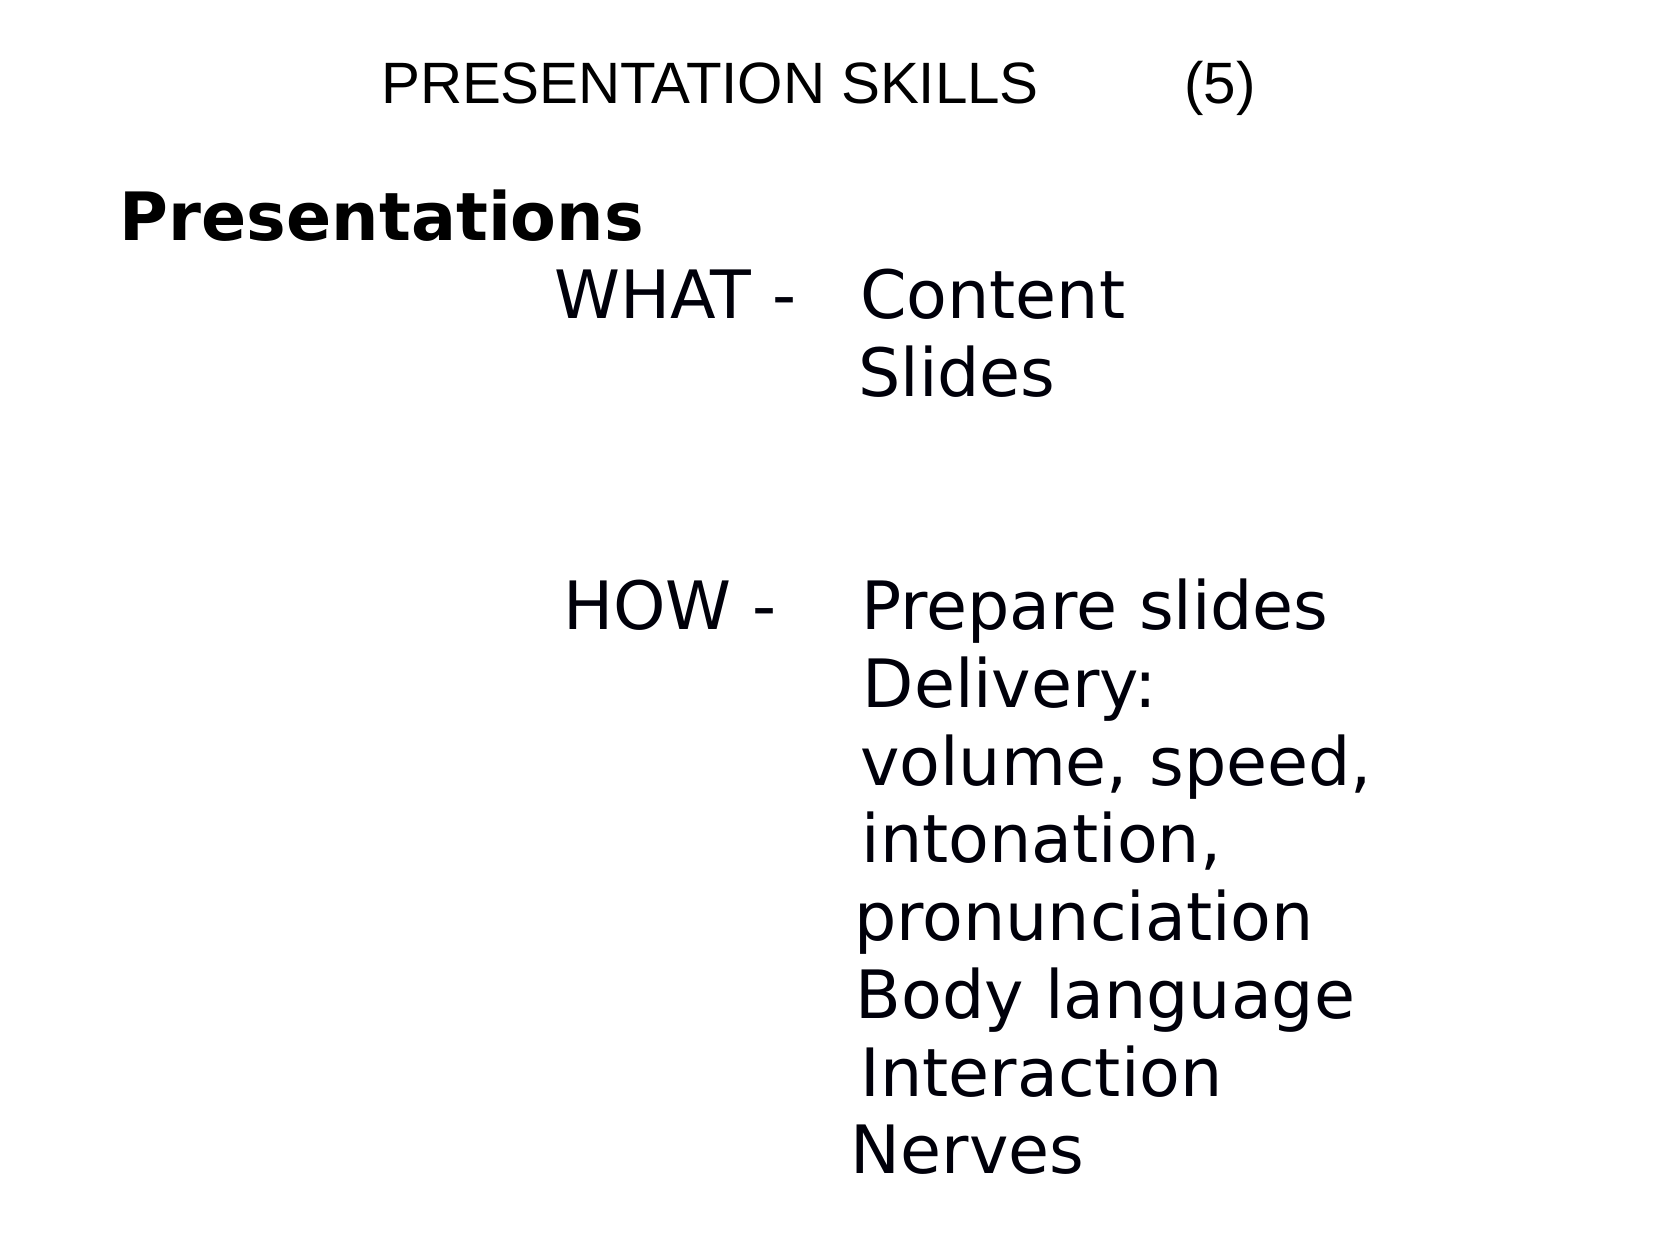

# PRESENTATION SKILLS (5)
Presentations
WHAT - Content
 Slides
 HOW - Prepare slides
 Delivery:
 volume, speed,
 intonation,
 pronunciation
 Body language
 Interaction
 Nerves